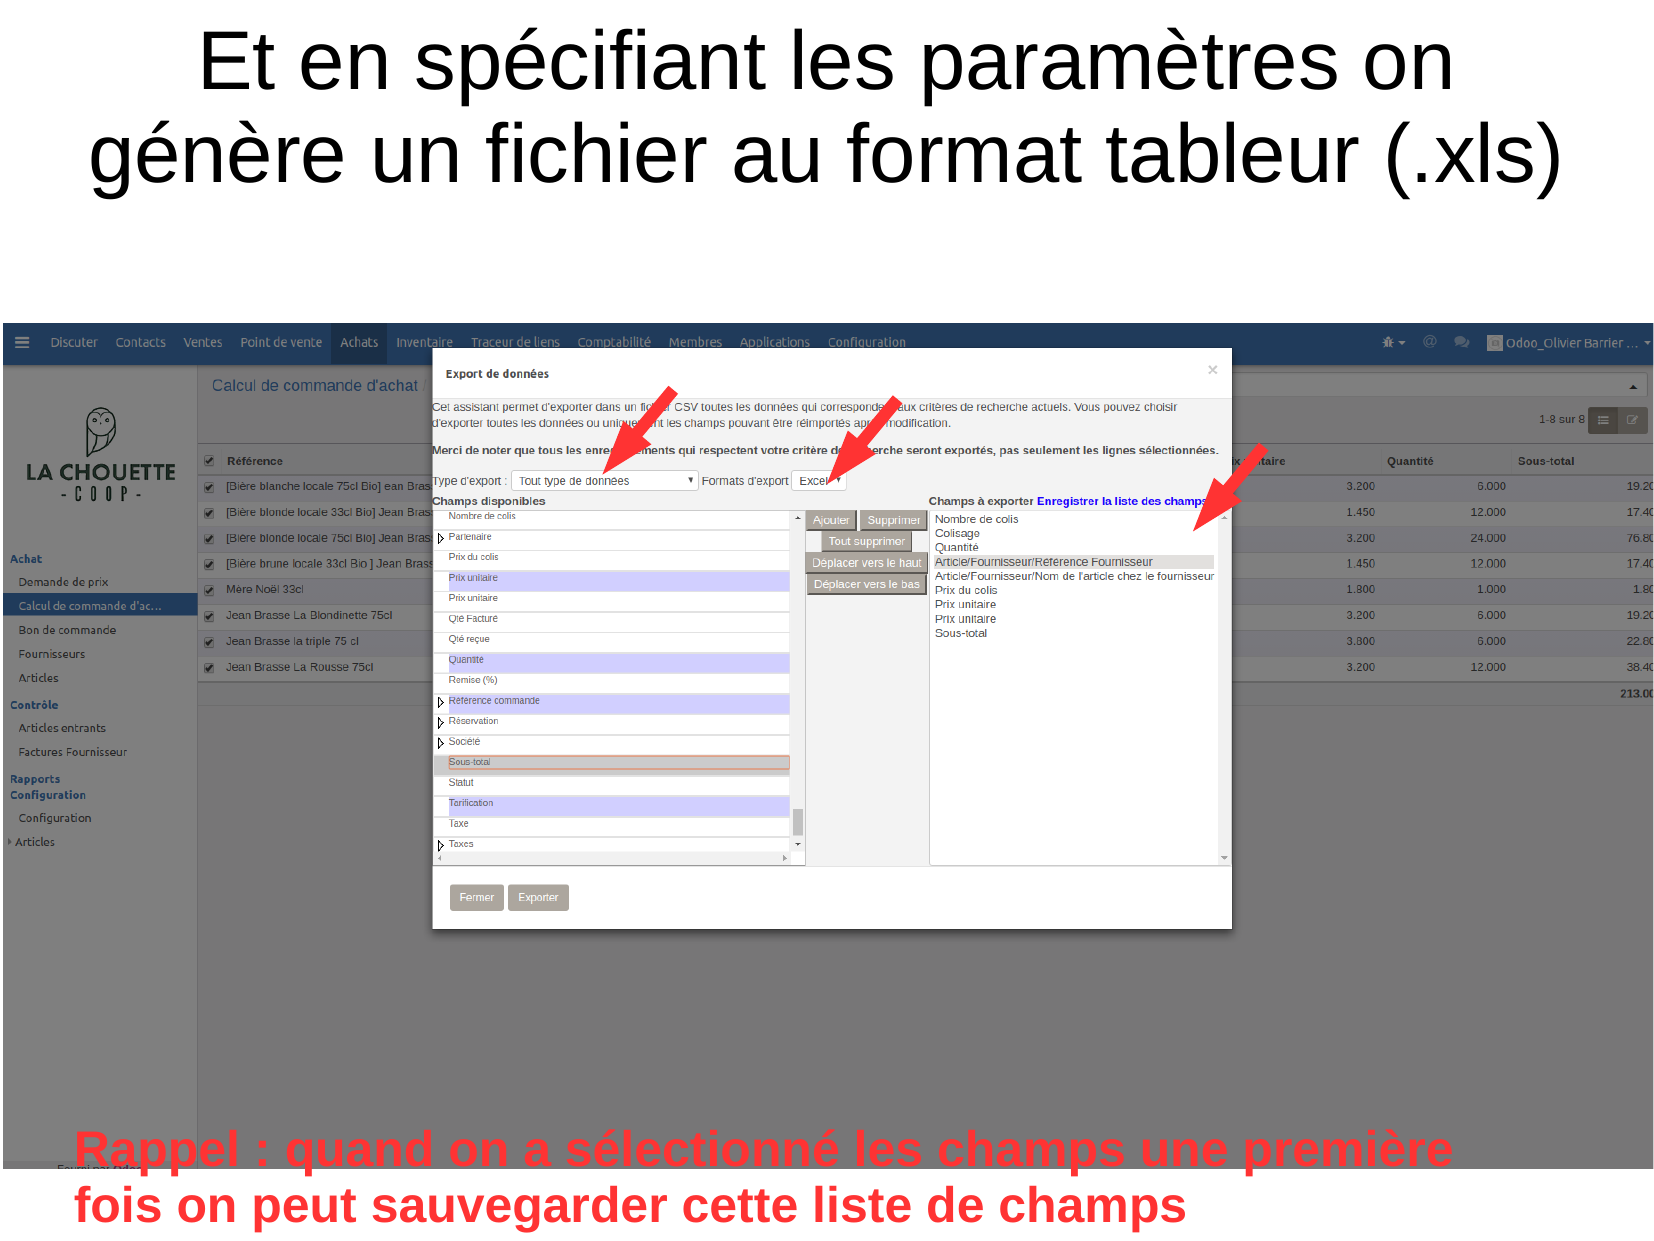

# Et en spécifiant les paramètres on génère un fichier au format tableur (.xls)
Rappel : quand on a sélectionné les champs une première fois on peut sauvegarder cette liste de champs